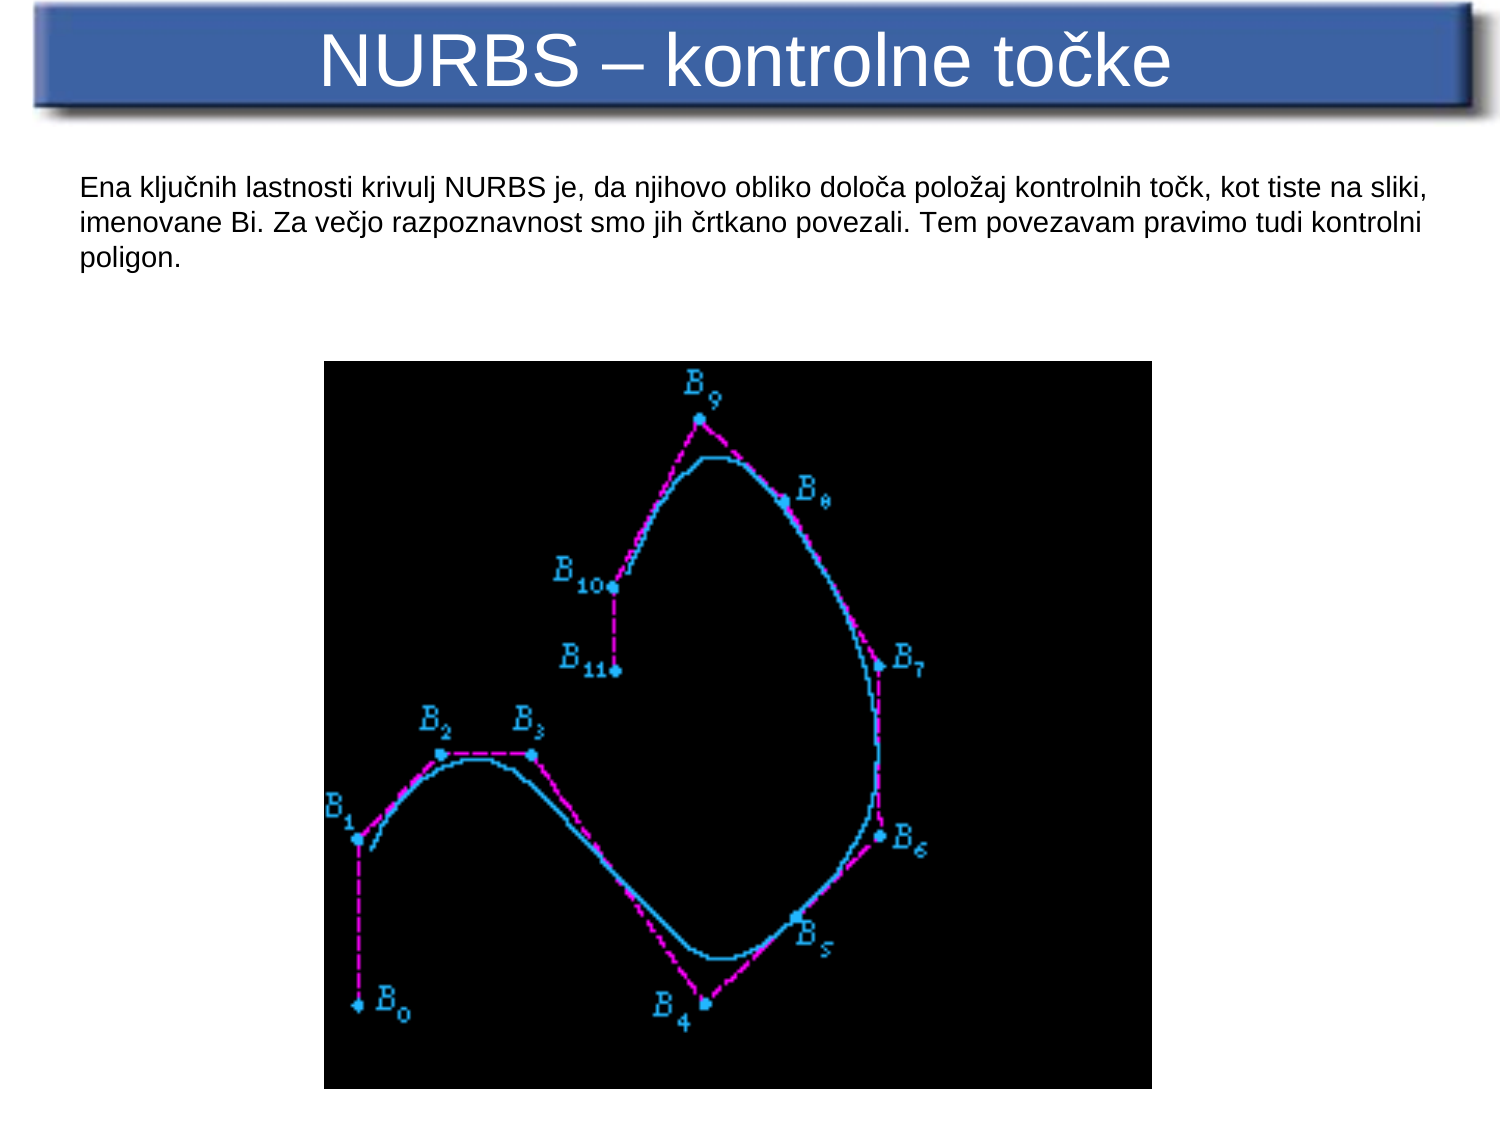

# NURBS – kontrolne točke
Ena ključnih lastnosti krivulj NURBS je, da njihovo obliko določa položaj kontrolnih točk, kot tiste na sliki, imenovane Bi. Za večjo razpoznavnost smo jih črtkano povezali. Tem povezavam pravimo tudi kontrolni poligon.